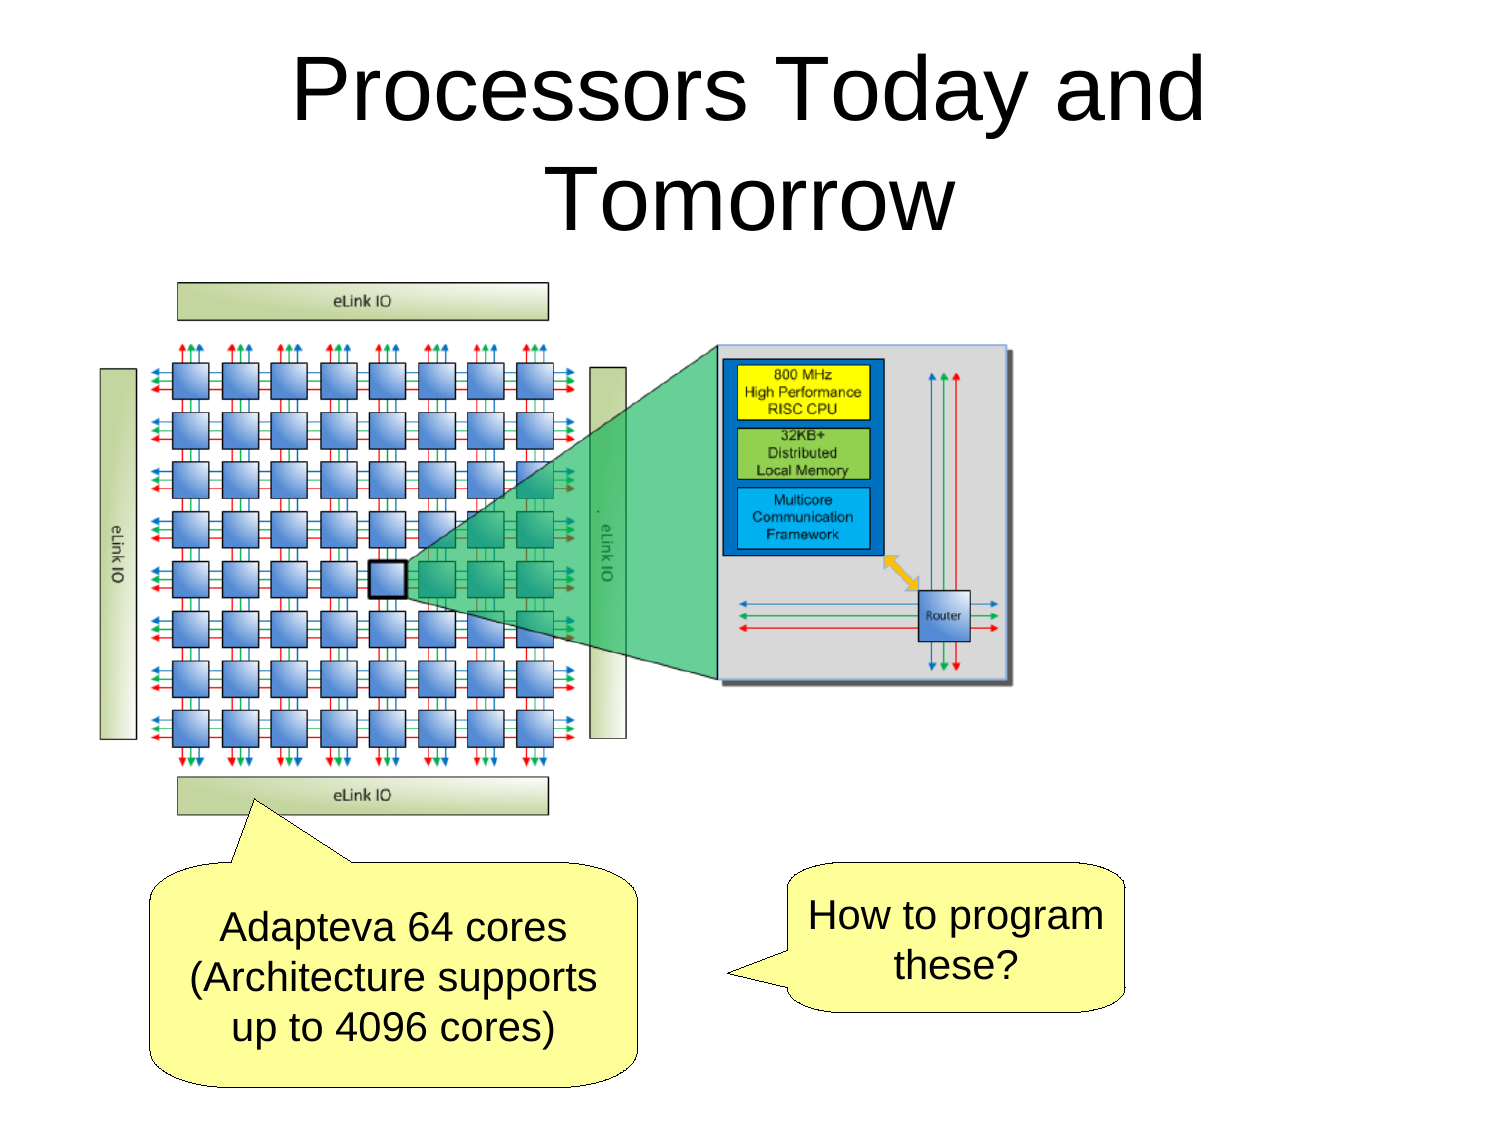

# Processors Today and Tomorrow
Adapteva 64 cores
(Architecture supports
up to 4096 cores)
How to program
these?